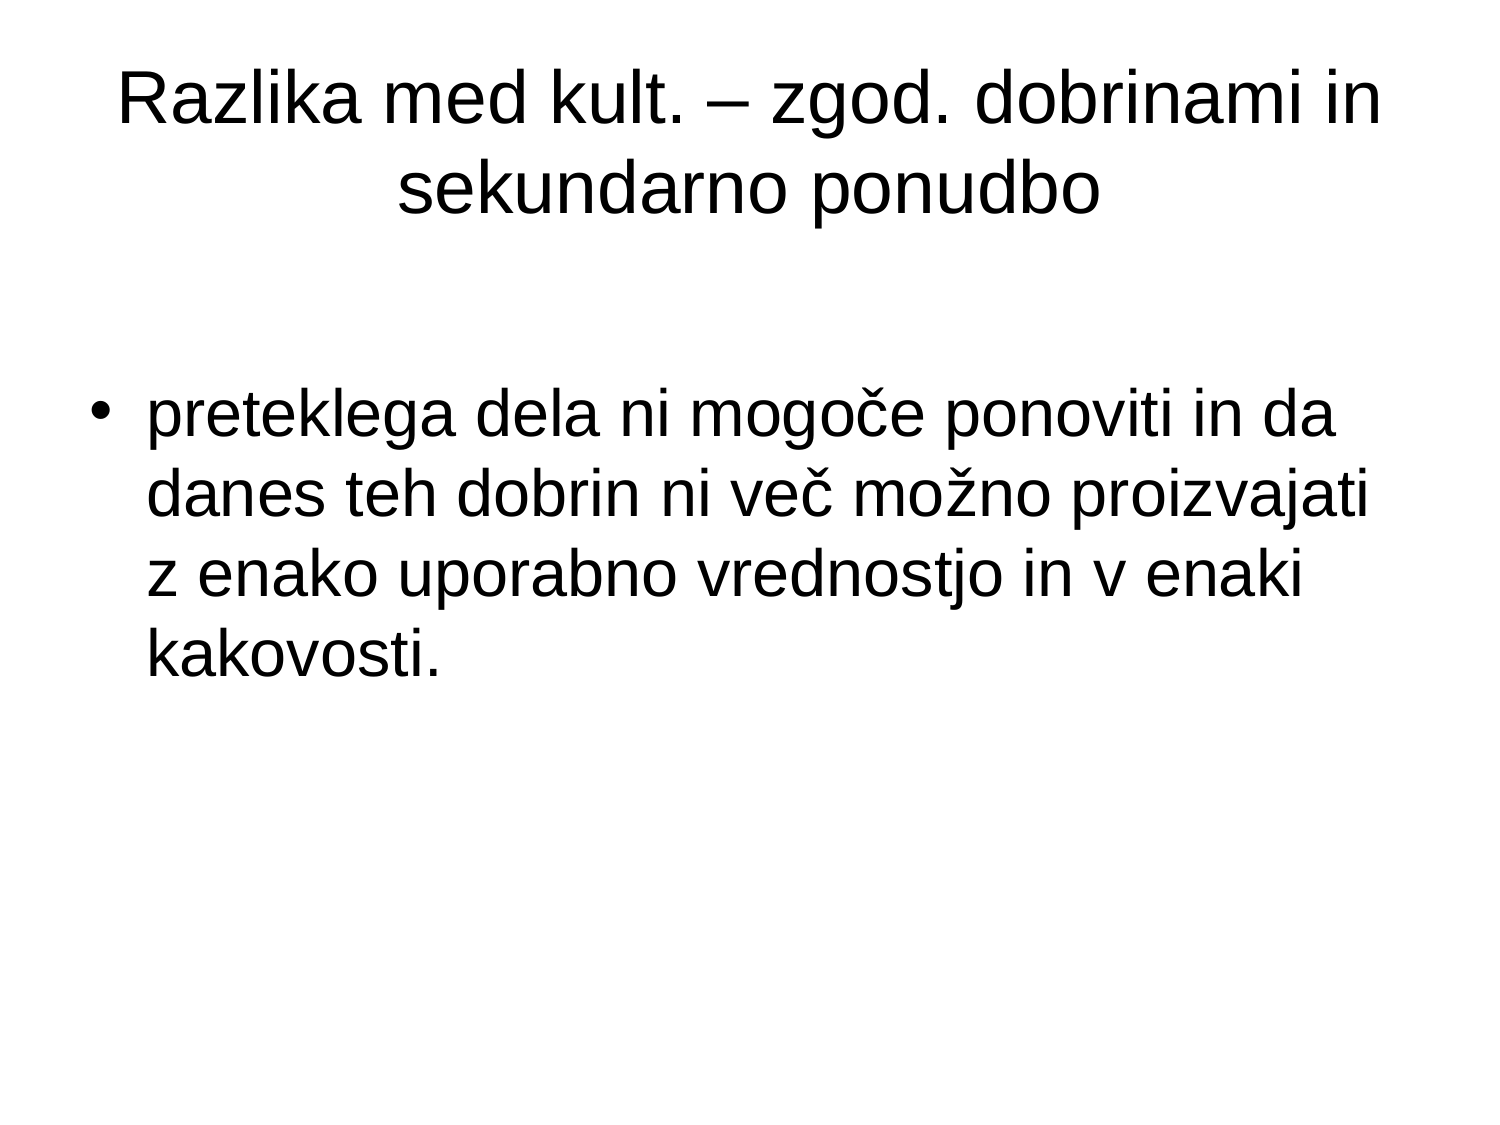

# Razlika med kult. – zgod. dobrinami in sekundarno ponudbo
preteklega dela ni mogoče ponoviti in da danes teh dobrin ni več možno proizvajati z enako uporabno vrednostjo in v enaki kakovosti.